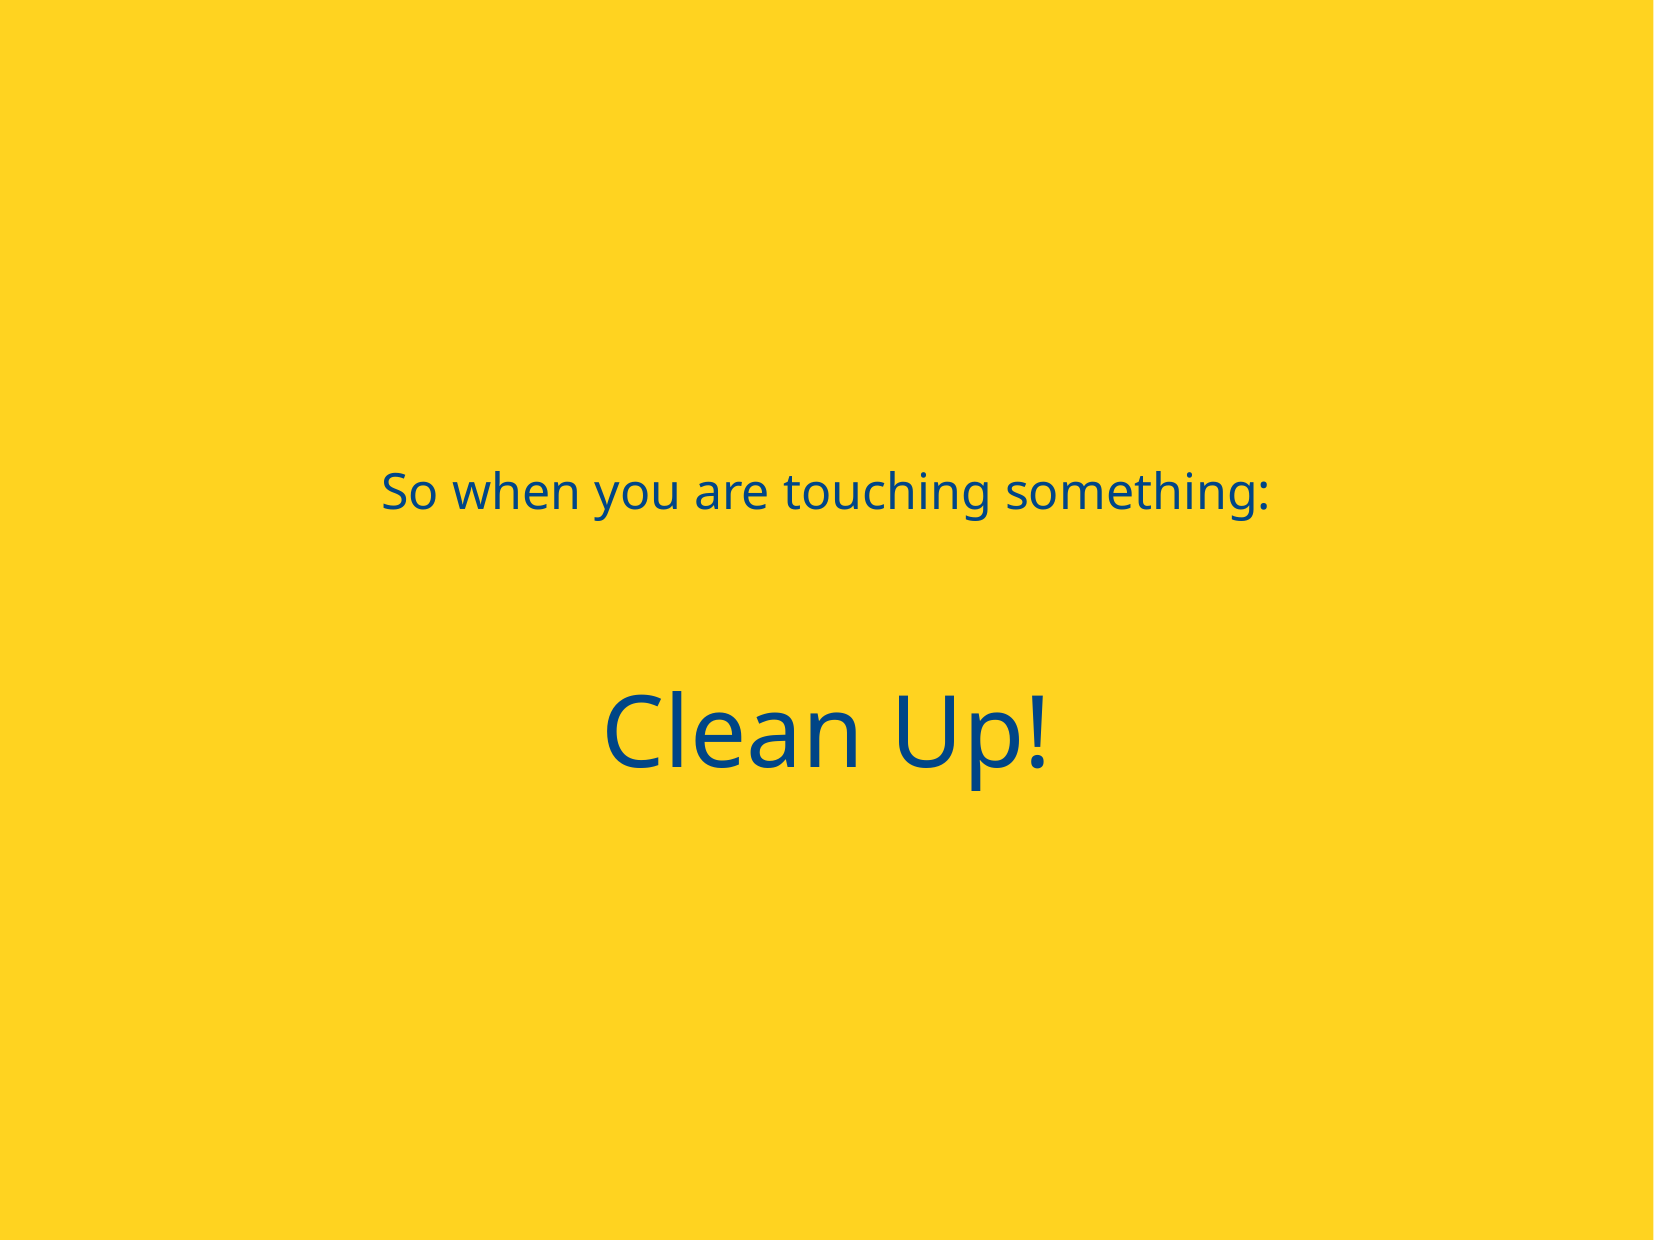

# So when you are touching something:
Clean Up!